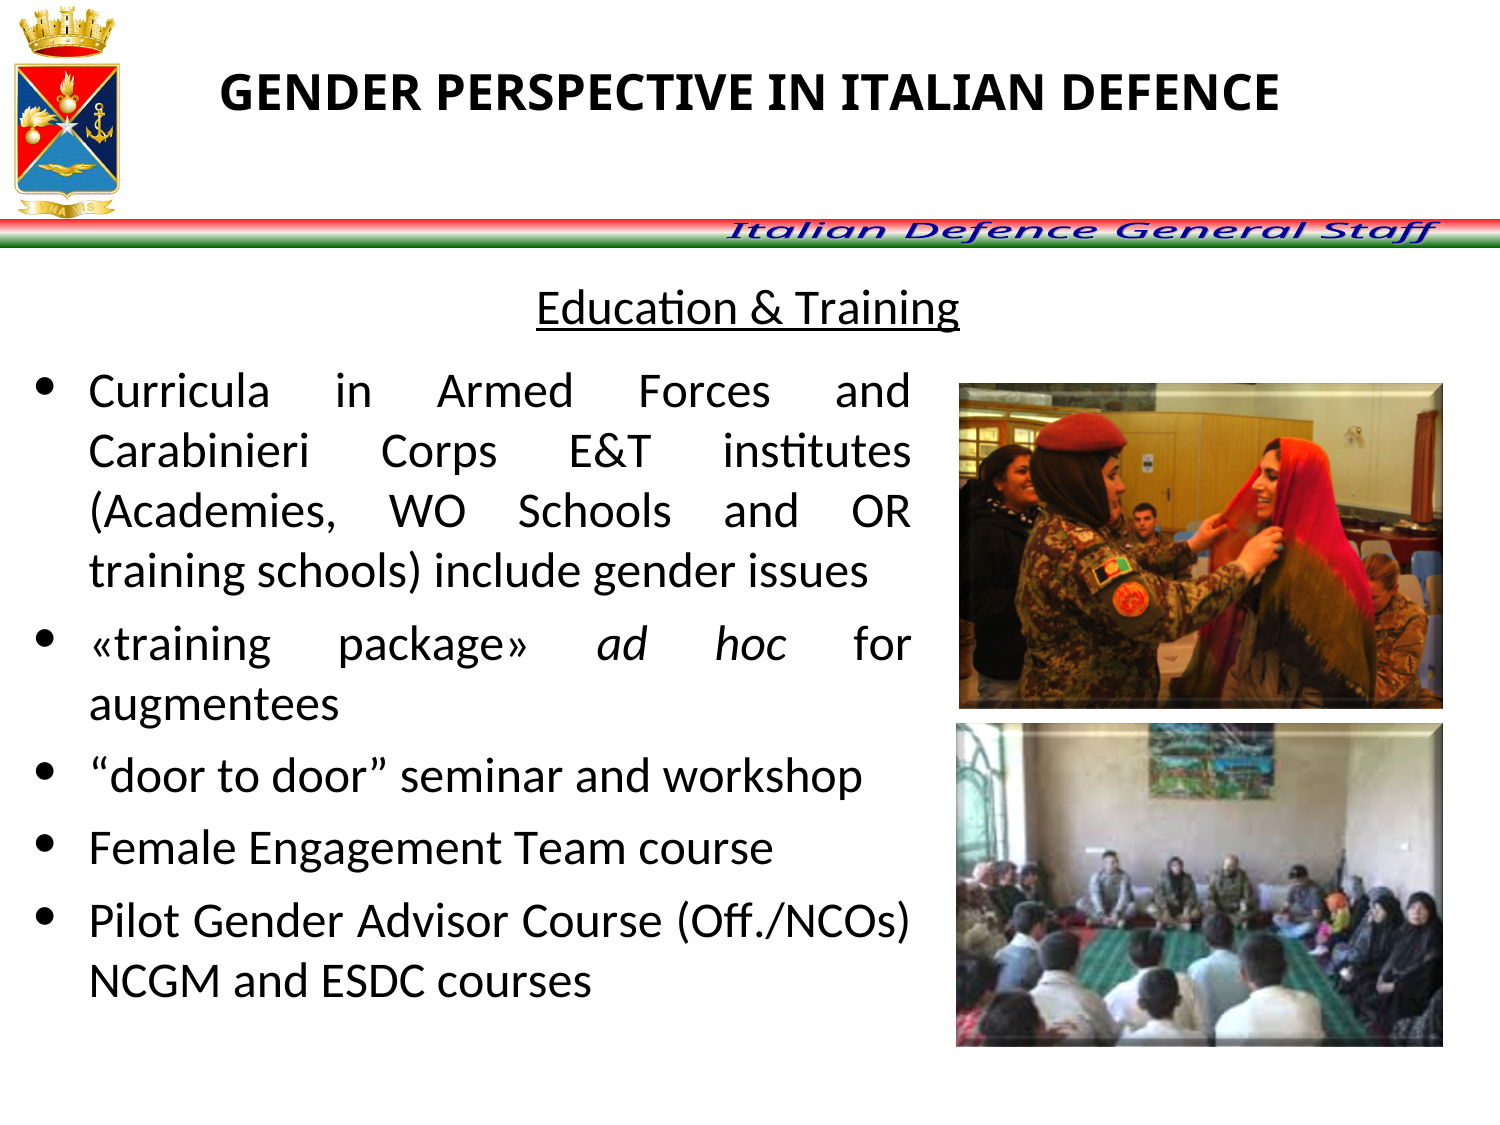

GENDER PERSPECTIVE IN ITALIAN DEFENCE
Education & Training
Curricula in Armed Forces and Carabinieri Corps E&T institutes (Academies, WO Schools and OR training schools) include gender issues
«training package» ad hoc for augmentees
“door to door” seminar and workshop
Female Engagement Team course
Pilot Gender Advisor Course (Off./NCOs) NCGM and ESDC courses